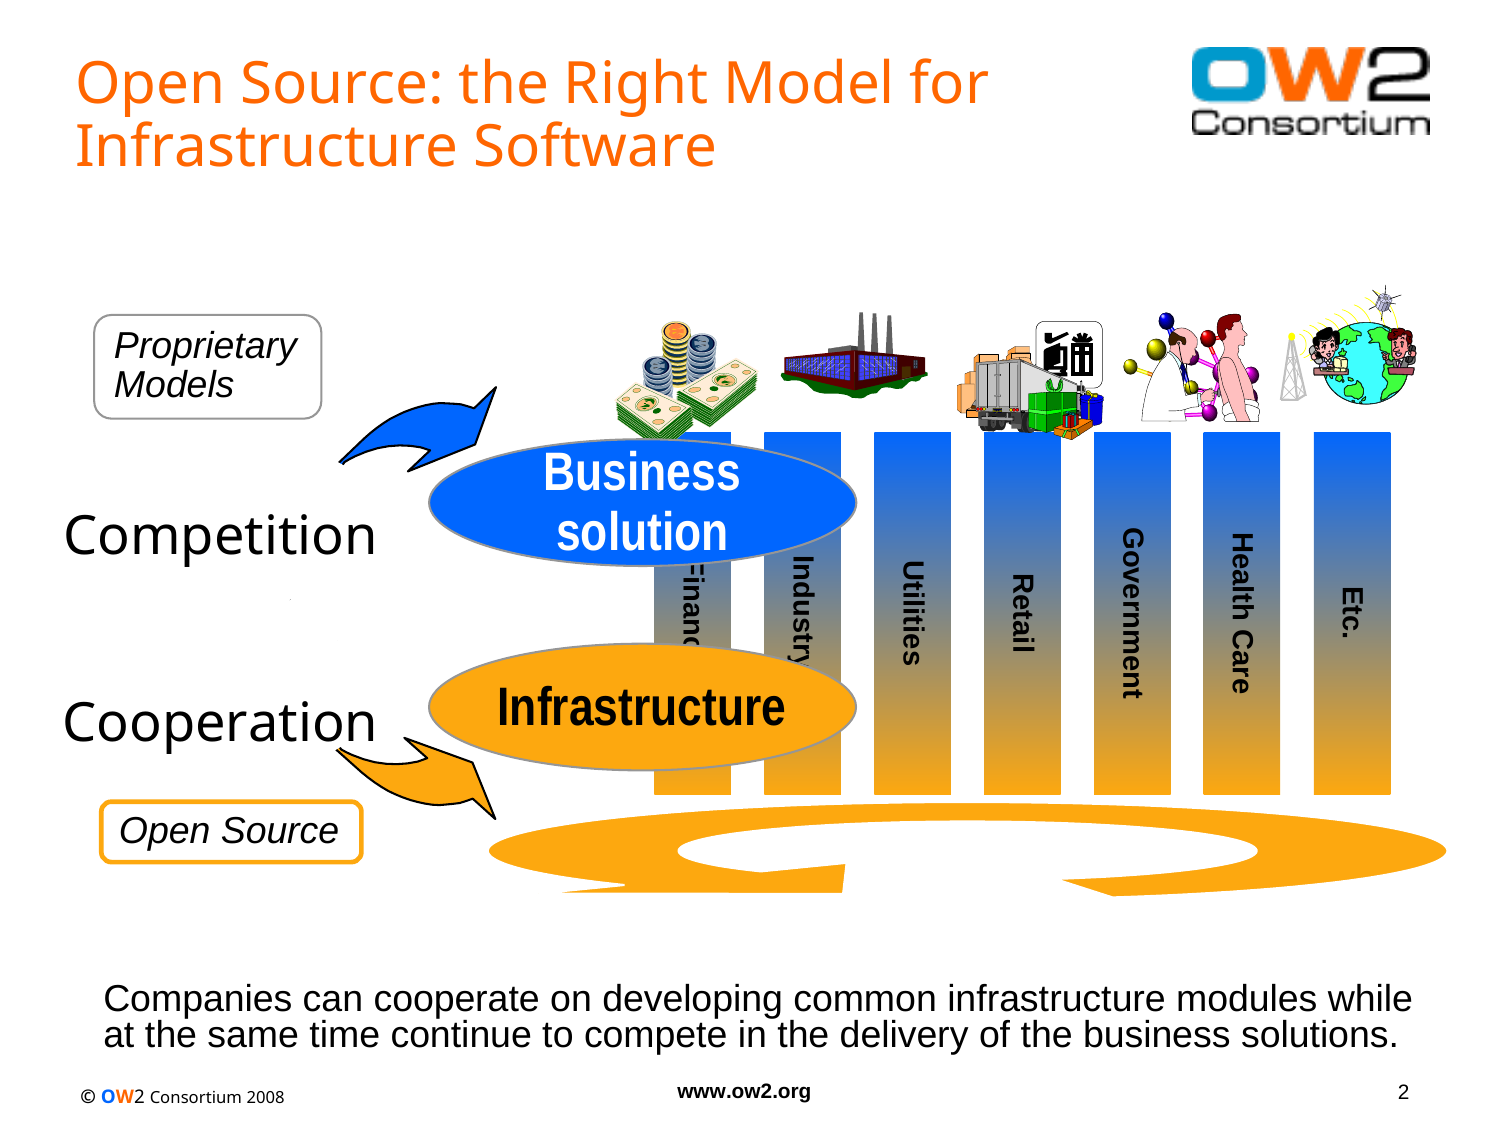

# Open Source: the Right Model for Infrastructure Software
Proprietary
Models
Finance
Industry
Utilities
Retail
Government
Health Care
Etc.
Business solution
Competition
Infrastructure
Cooperation
Open Source
Companies can cooperate on developing common infrastructure modules while
at the same time continue to compete in the delivery of the business solutions.
2